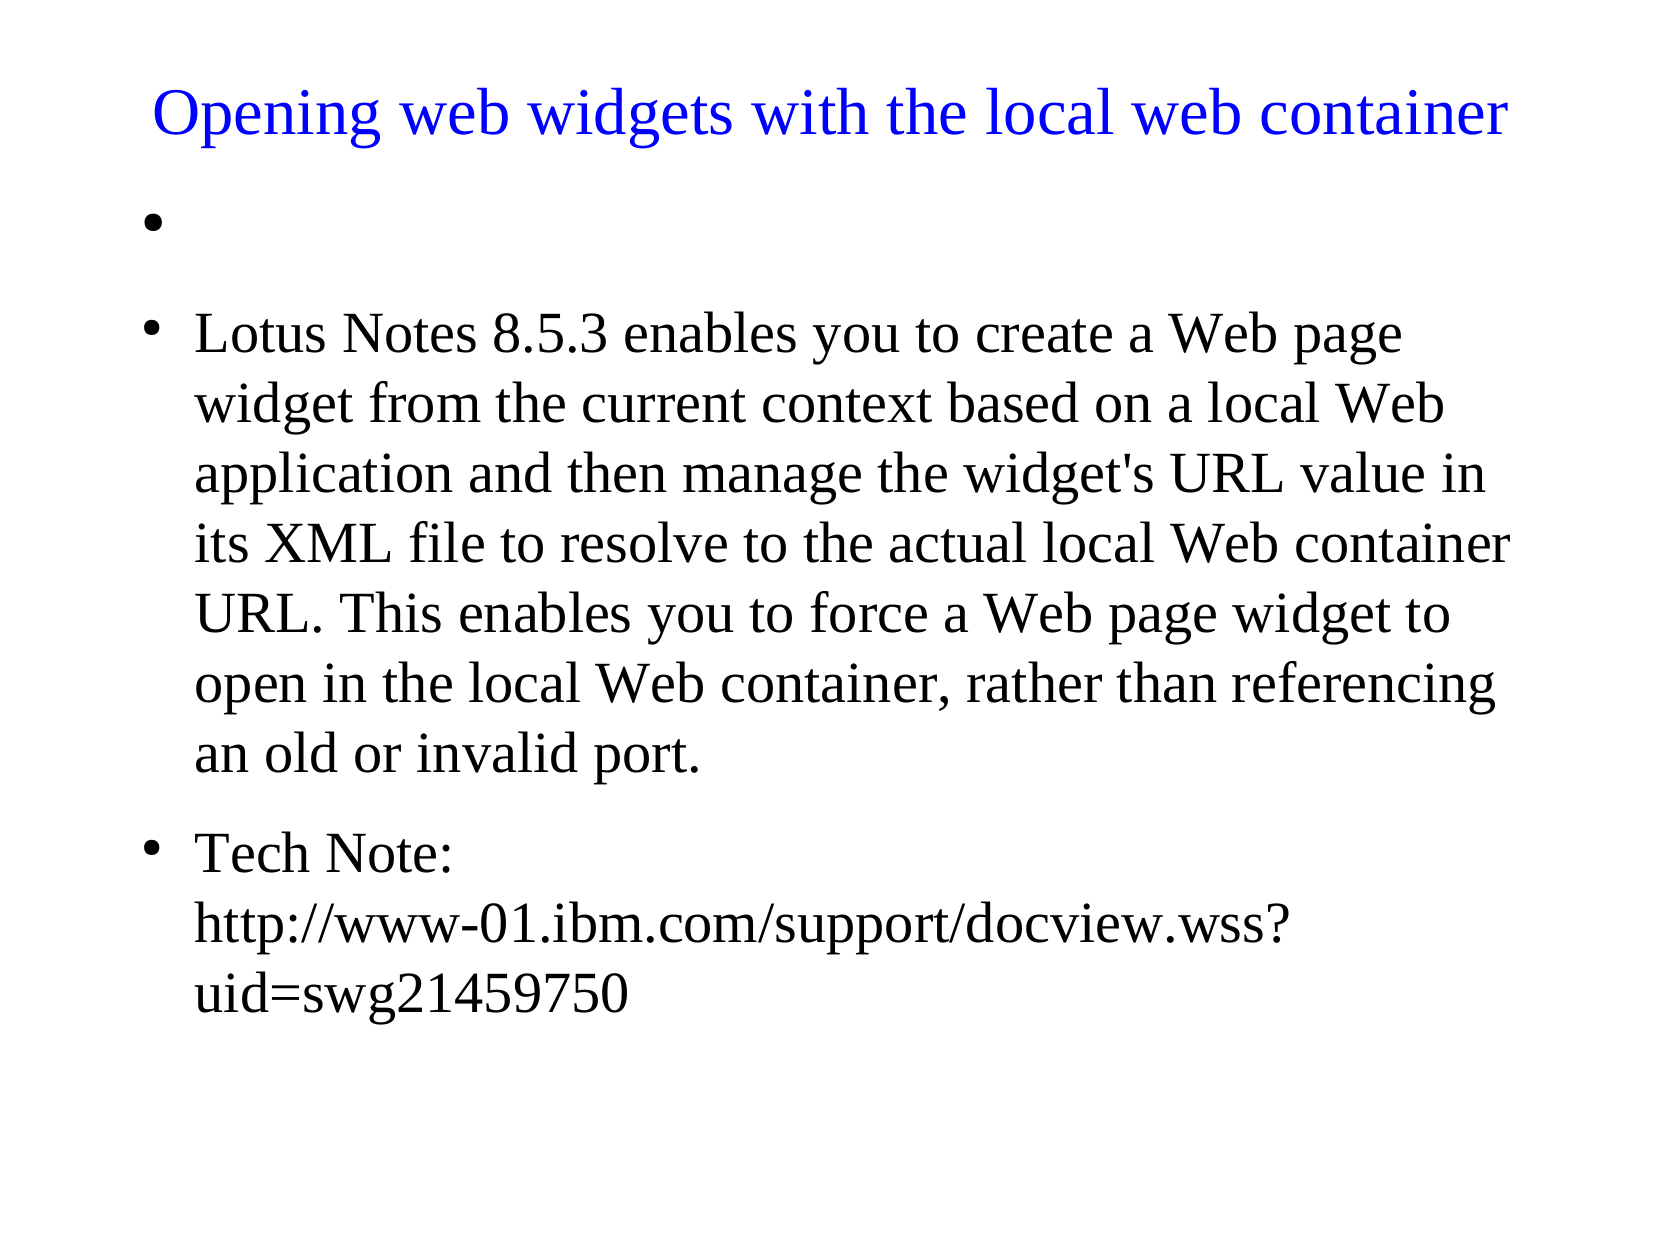

# Opening web widgets with the local web container
Lotus Notes 8.5.3 enables you to create a Web page widget from the current context based on a local Web application and then manage the widget's URL value in its XML file to resolve to the actual local Web container URL. This enables you to force a Web page widget to open in the local Web container, rather than referencing an old or invalid port.
Tech Note: http://www-01.ibm.com/support/docview.wss?uid=swg21459750